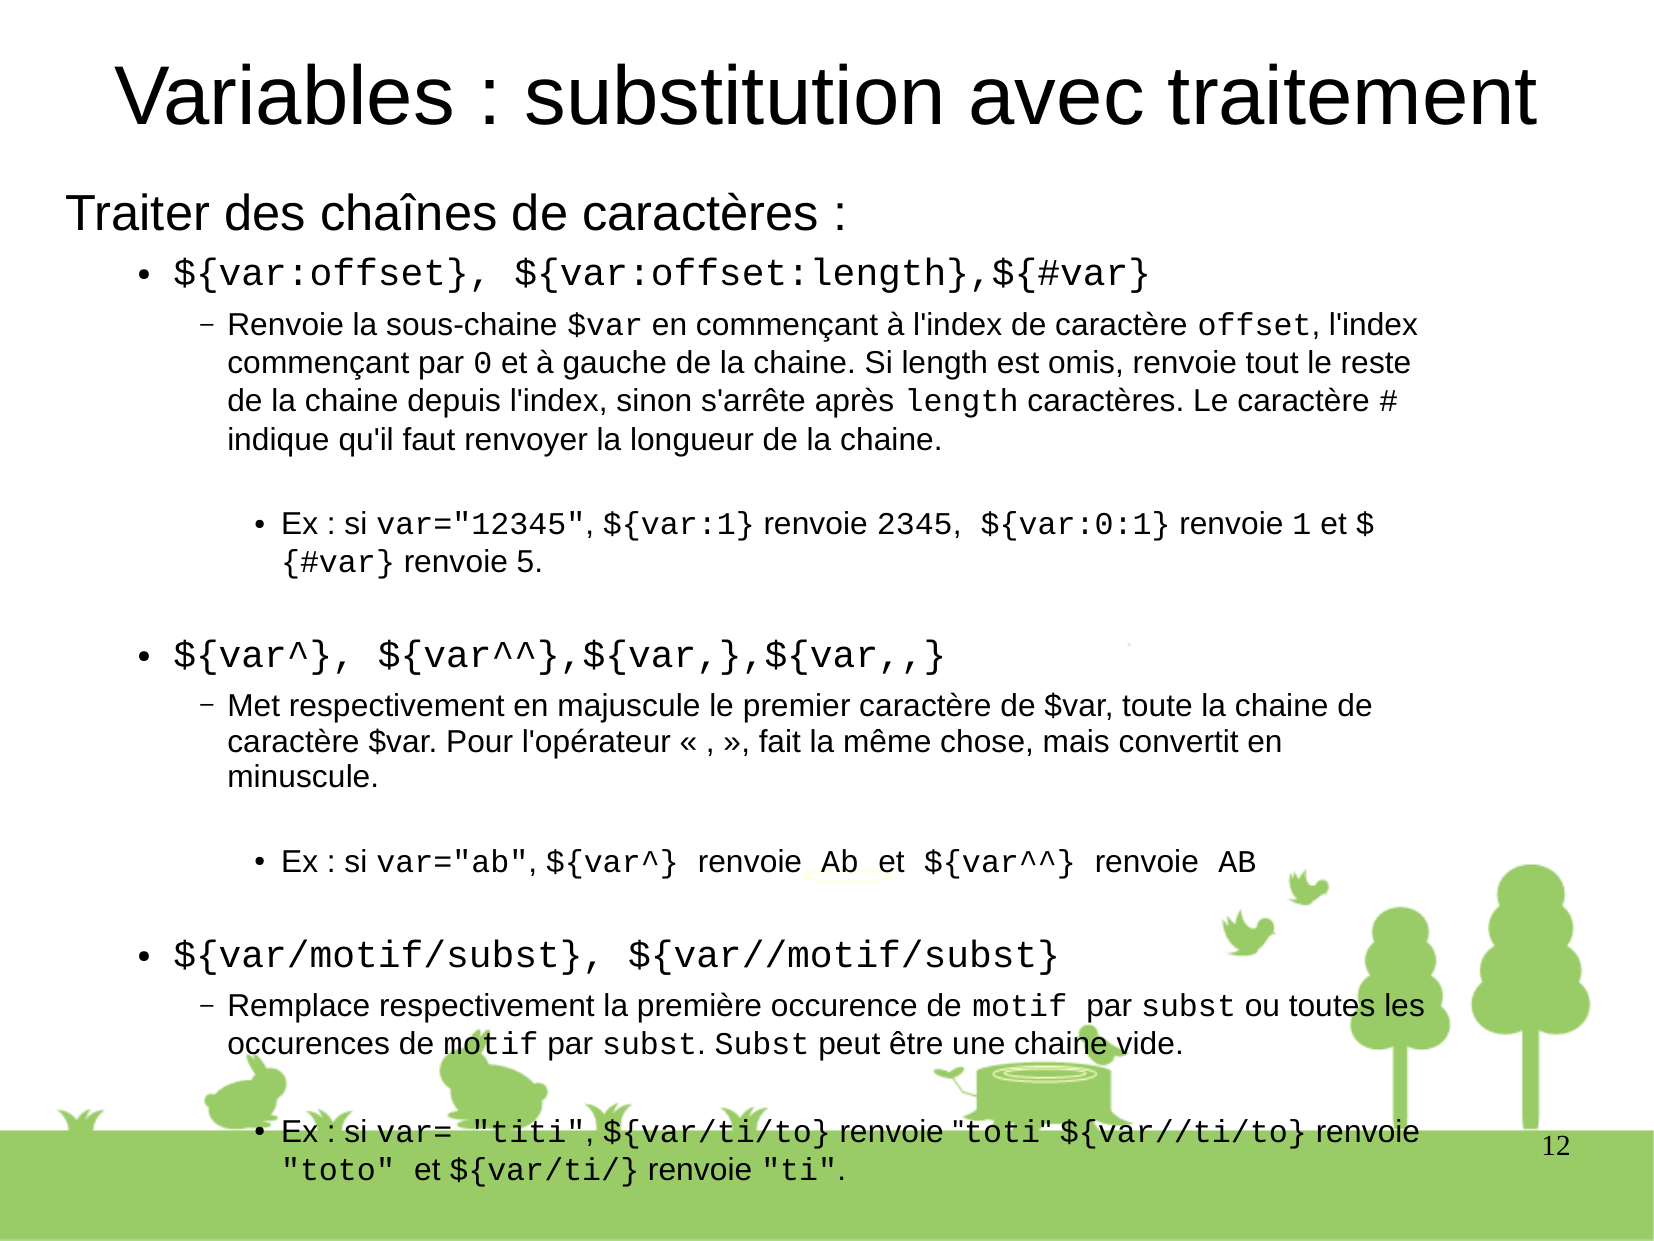

# Variables : substitution avec traitement
Traiter des chaînes de caractères :
${var:offset}, ${var:offset:length},${#var}
Renvoie la sous-chaine $var en commençant à l'index de caractère offset, l'index commençant par 0 et à gauche de la chaine. Si length est omis, renvoie tout le reste de la chaine depuis l'index, sinon s'arrête après length caractères. Le caractère # indique qu'il faut renvoyer la longueur de la chaine.
Ex : si var="12345", ${var:1} renvoie 2345, ${var:0:1} renvoie 1 et ${#var} renvoie 5.
${var^}, ${var^^},${var,},${var,,}
Met respectivement en majuscule le premier caractère de $var, toute la chaine de caractère $var. Pour l'opérateur « , », fait la même chose, mais convertit en minuscule.
Ex : si var="ab", ${var^} renvoie Ab et ${var^^} renvoie AB
${var/motif/subst}, ${var//motif/subst}
Remplace respectivement la première occurence de motif par subst ou toutes les occurences de motif par subst. Subst peut être une chaine vide.
Ex : si var= "titi", ${var/ti/to} renvoie "toti" ${var//ti/to} renvoie "toto" et ${var/ti/} renvoie "ti".
12